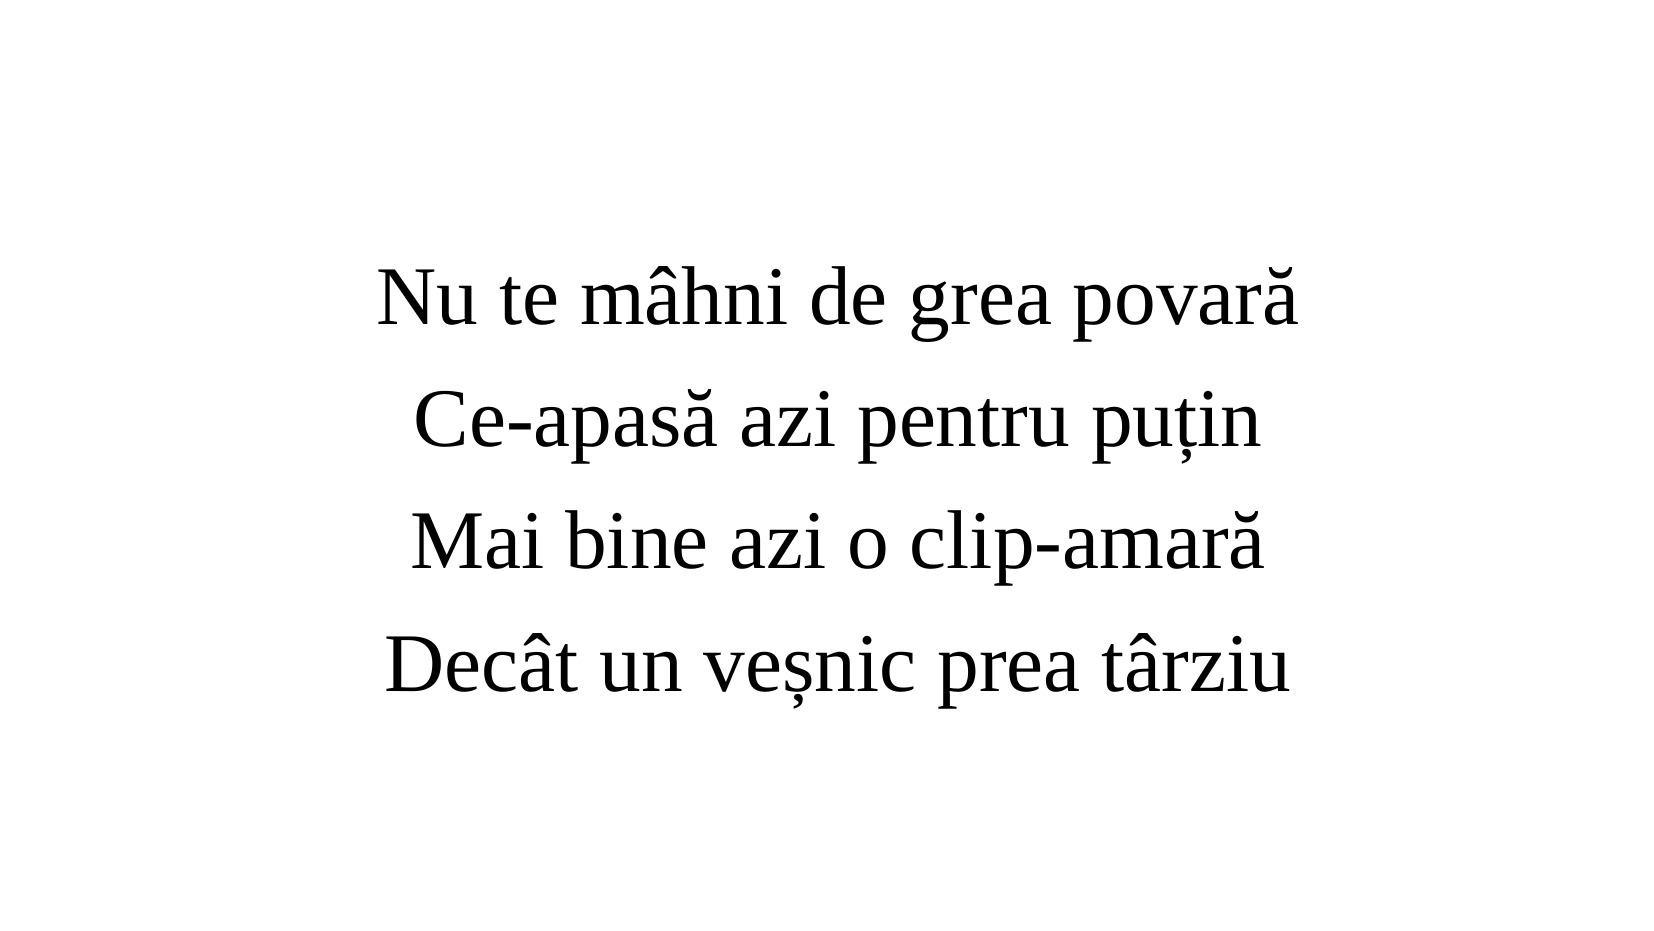

# Nu te mâhni de grea povară
Ce-apasă azi pentru puțin
Mai bine azi o clip-amară
Decât un veșnic prea târziu